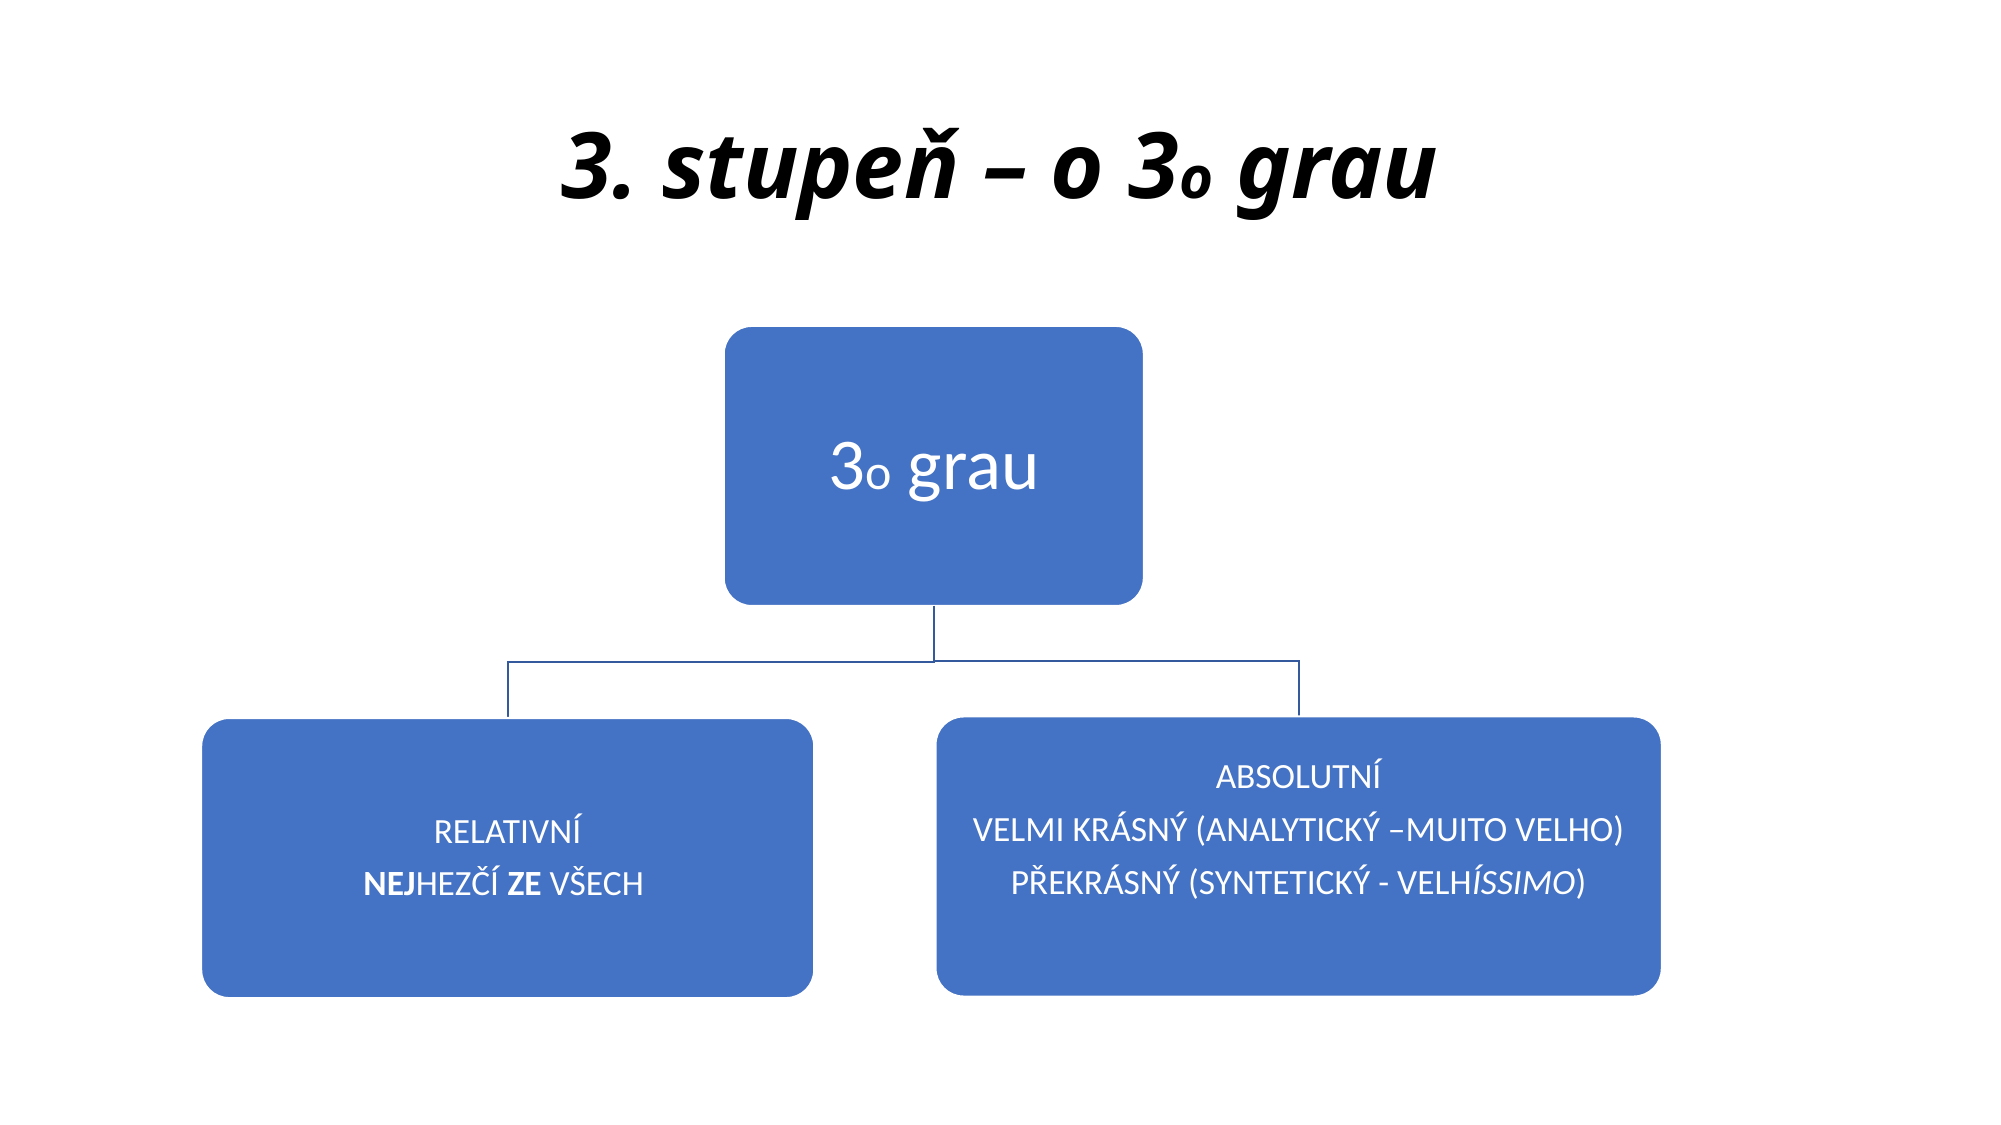

# 3. stupeň – o 3o grau
3o grau
ABSOLUTNÍ
VELMI KRÁSNÝ (ANALYTICKÝ –MUITO VELHO)
PŘEKRÁSNÝ (SYNTETICKÝ - VELHÍSSIMO)
RELATIVNÍ
NEJHEZČÍ ZE VŠECH